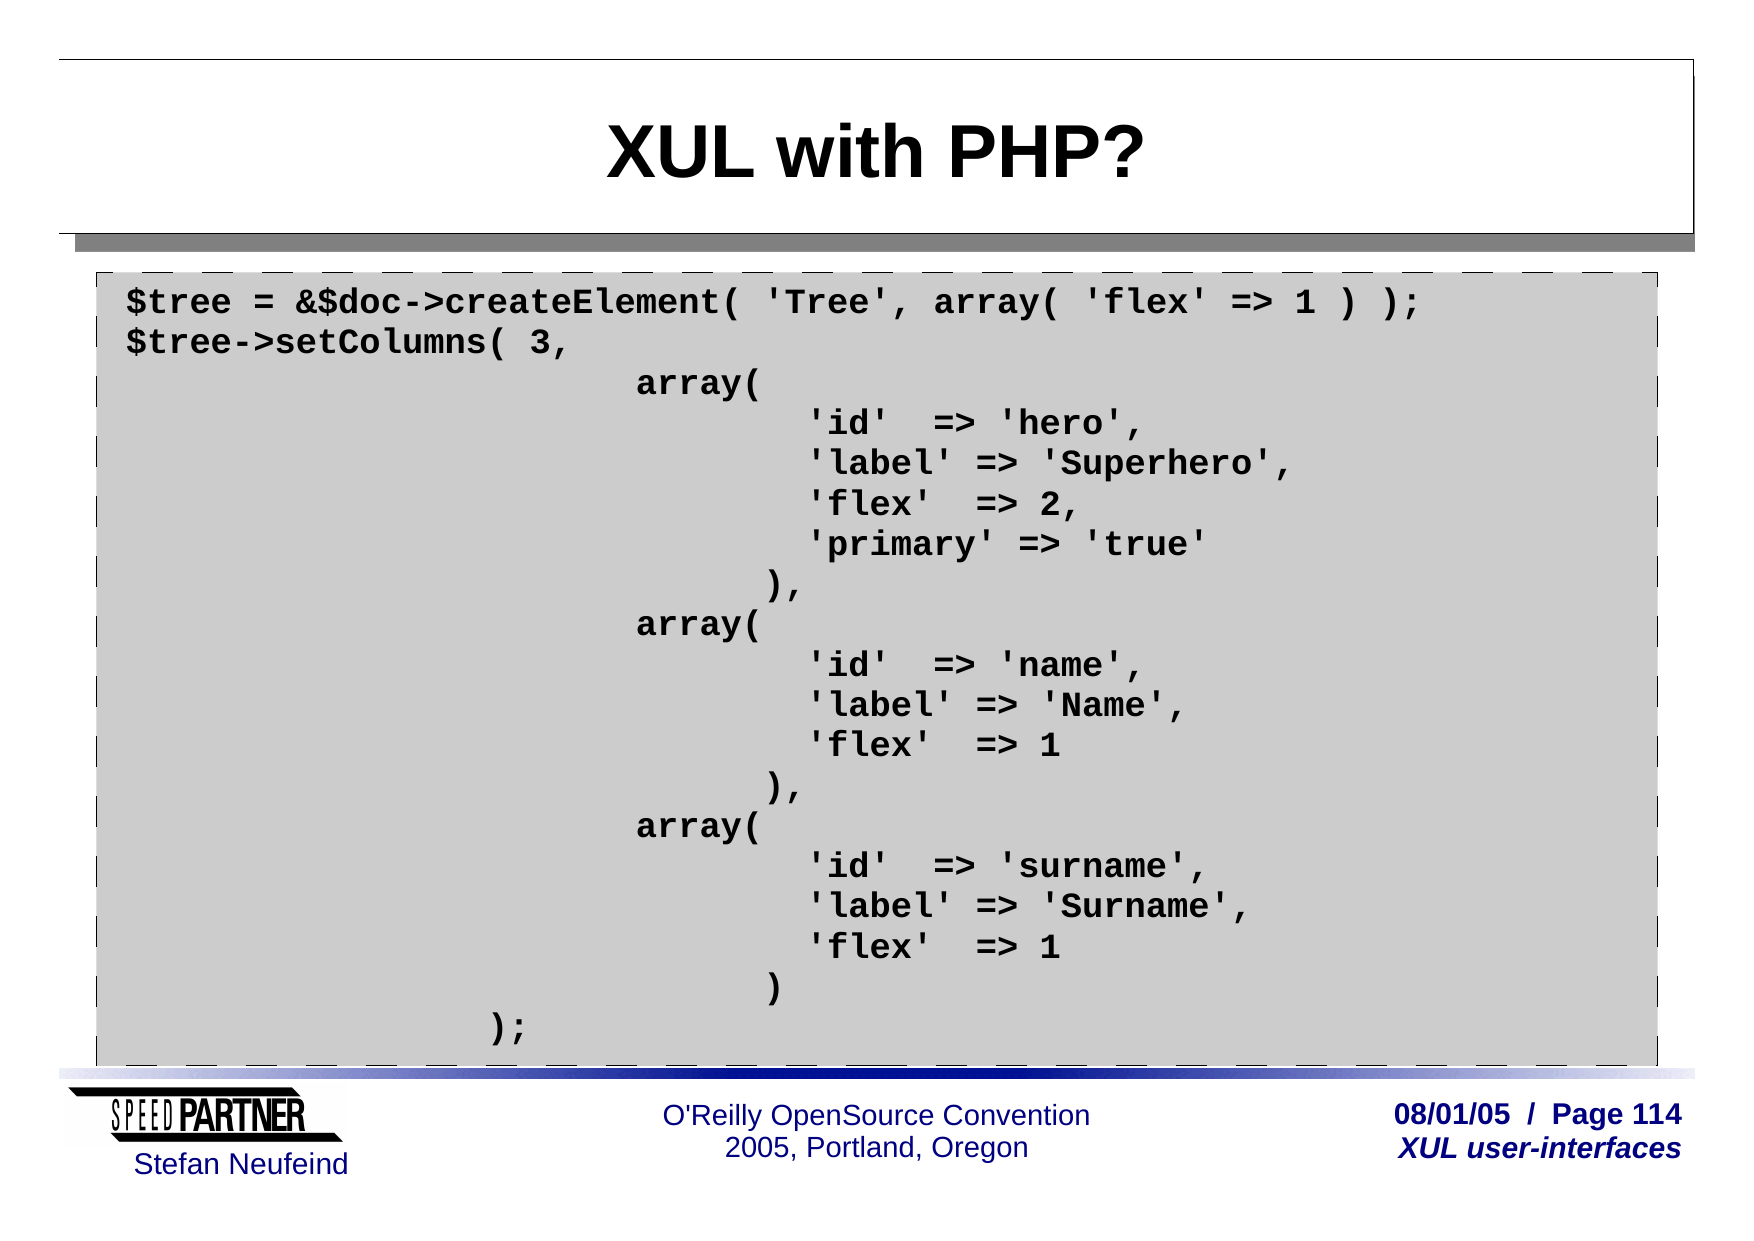

# XUL with PHP?
$tree = &$doc->createElement( 'Tree', array( 'flex' => 1 ) );
$tree->setColumns( 3,
 array(
 'id' => 'hero',
 'label' => 'Superhero',
 'flex' => 2,
 'primary' => 'true'
 ),
 array(
 'id' => 'name',
 'label' => 'Name',
 'flex' => 1
 ),
 array(
 'id' => 'surname',
 'label' => 'Surname',
 'flex' => 1
 )
 );